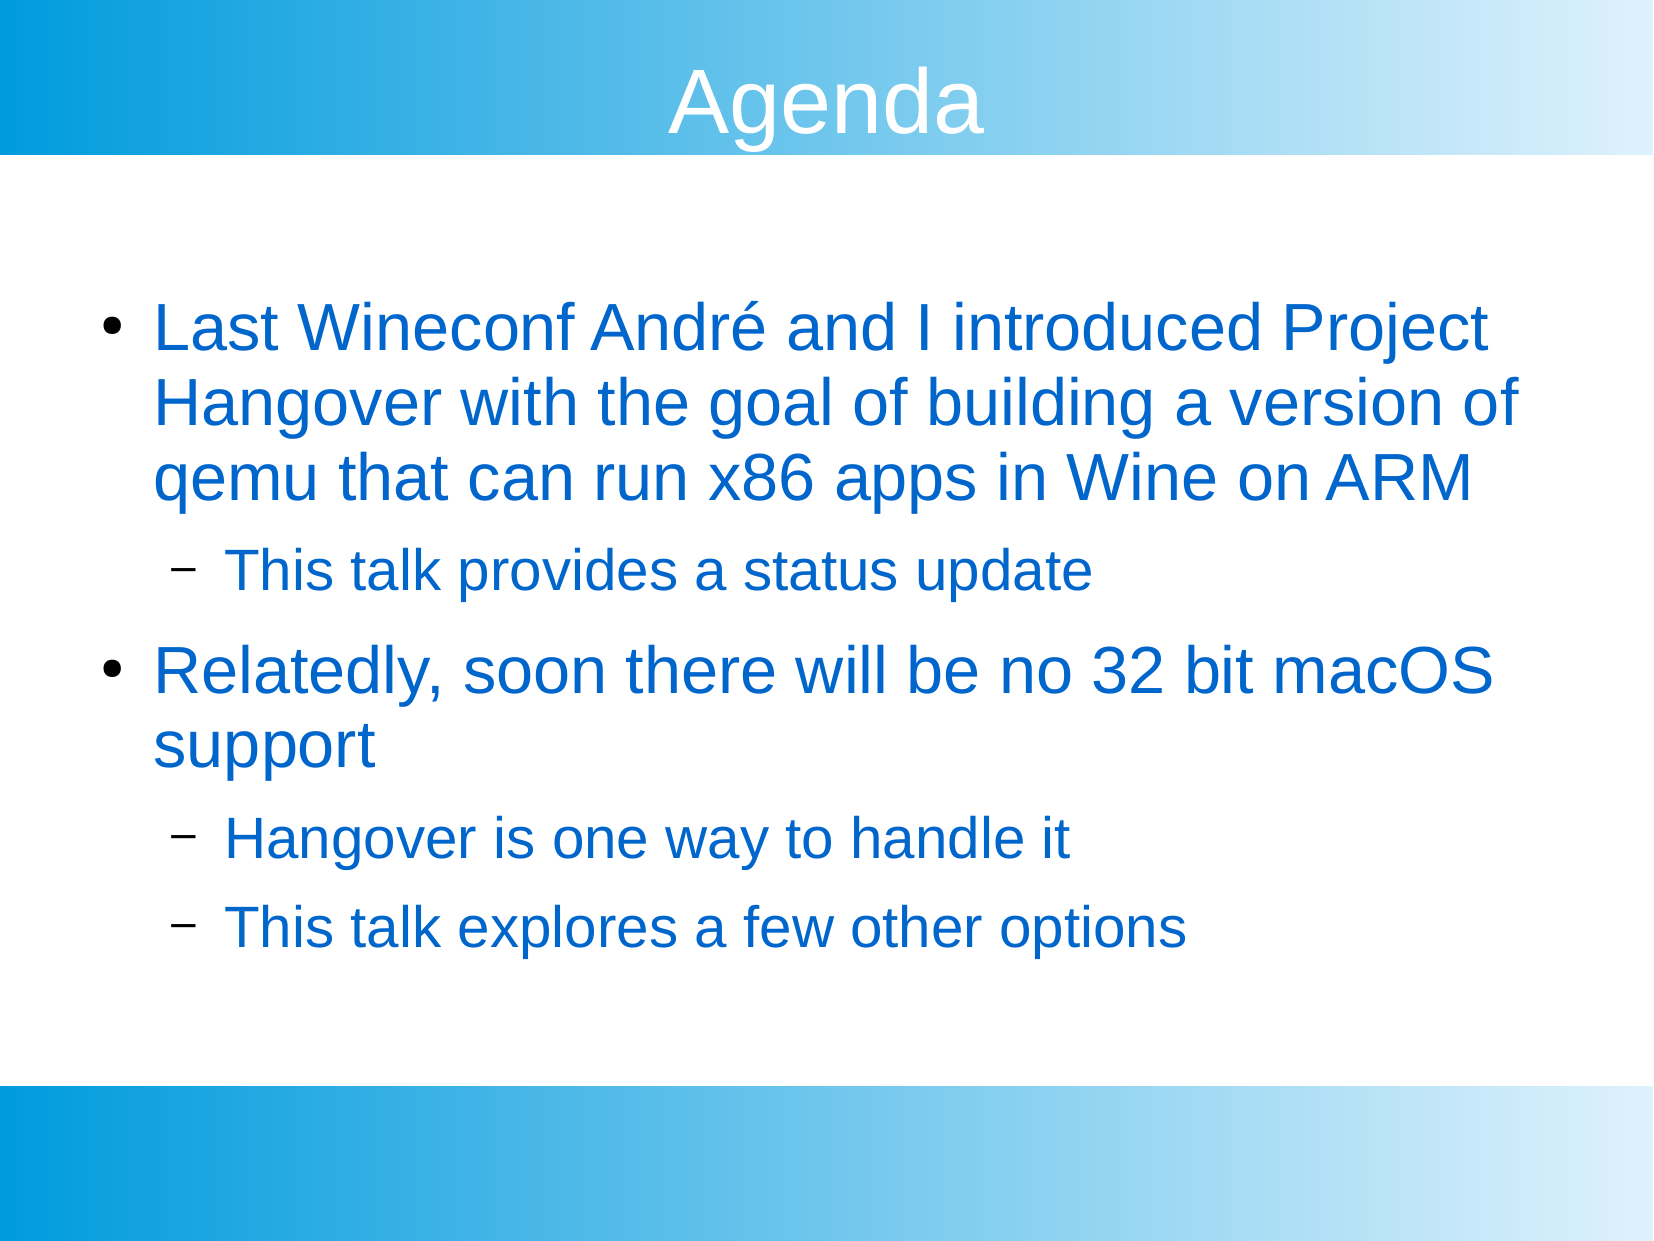

# Agenda
Last Wineconf André and I introduced Project Hangover with the goal of building a version of qemu that can run x86 apps in Wine on ARM
This talk provides a status update
Relatedly, soon there will be no 32 bit macOS support
Hangover is one way to handle it
This talk explores a few other options